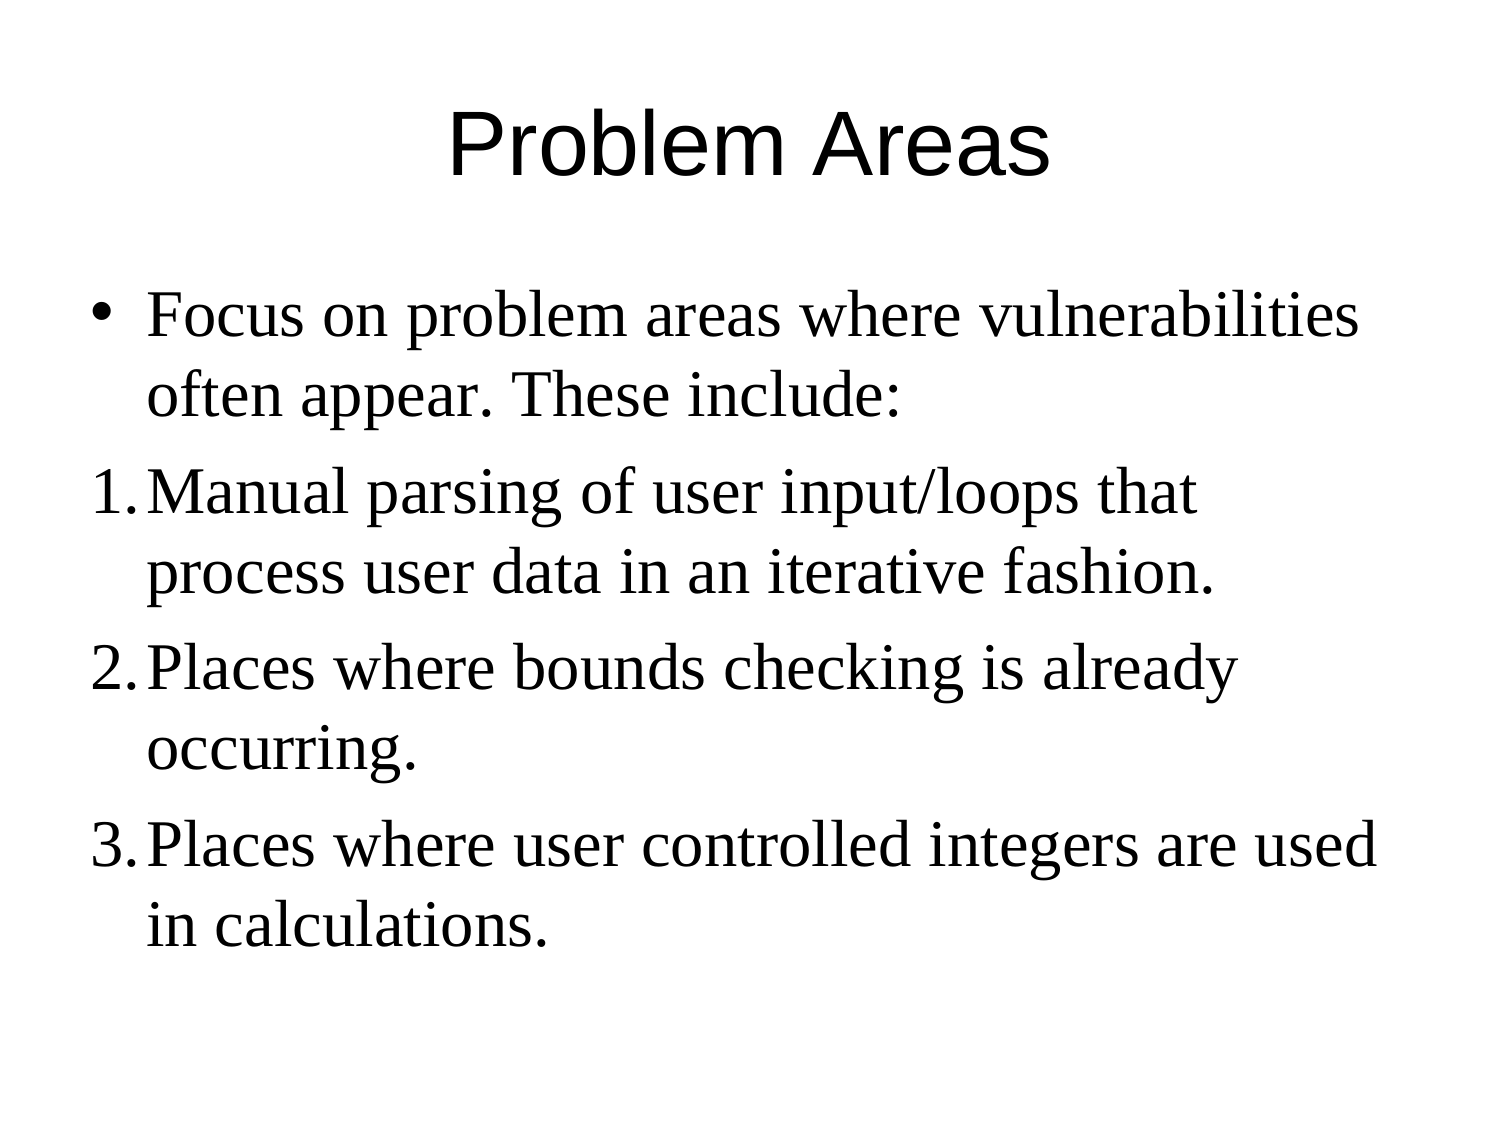

# Problem Areas
Focus on problem areas where vulnerabilities often appear. These include:
Manual parsing of user input/loops that process user data in an iterative fashion.
Places where bounds checking is already occurring.
Places where user controlled integers are used in calculations.